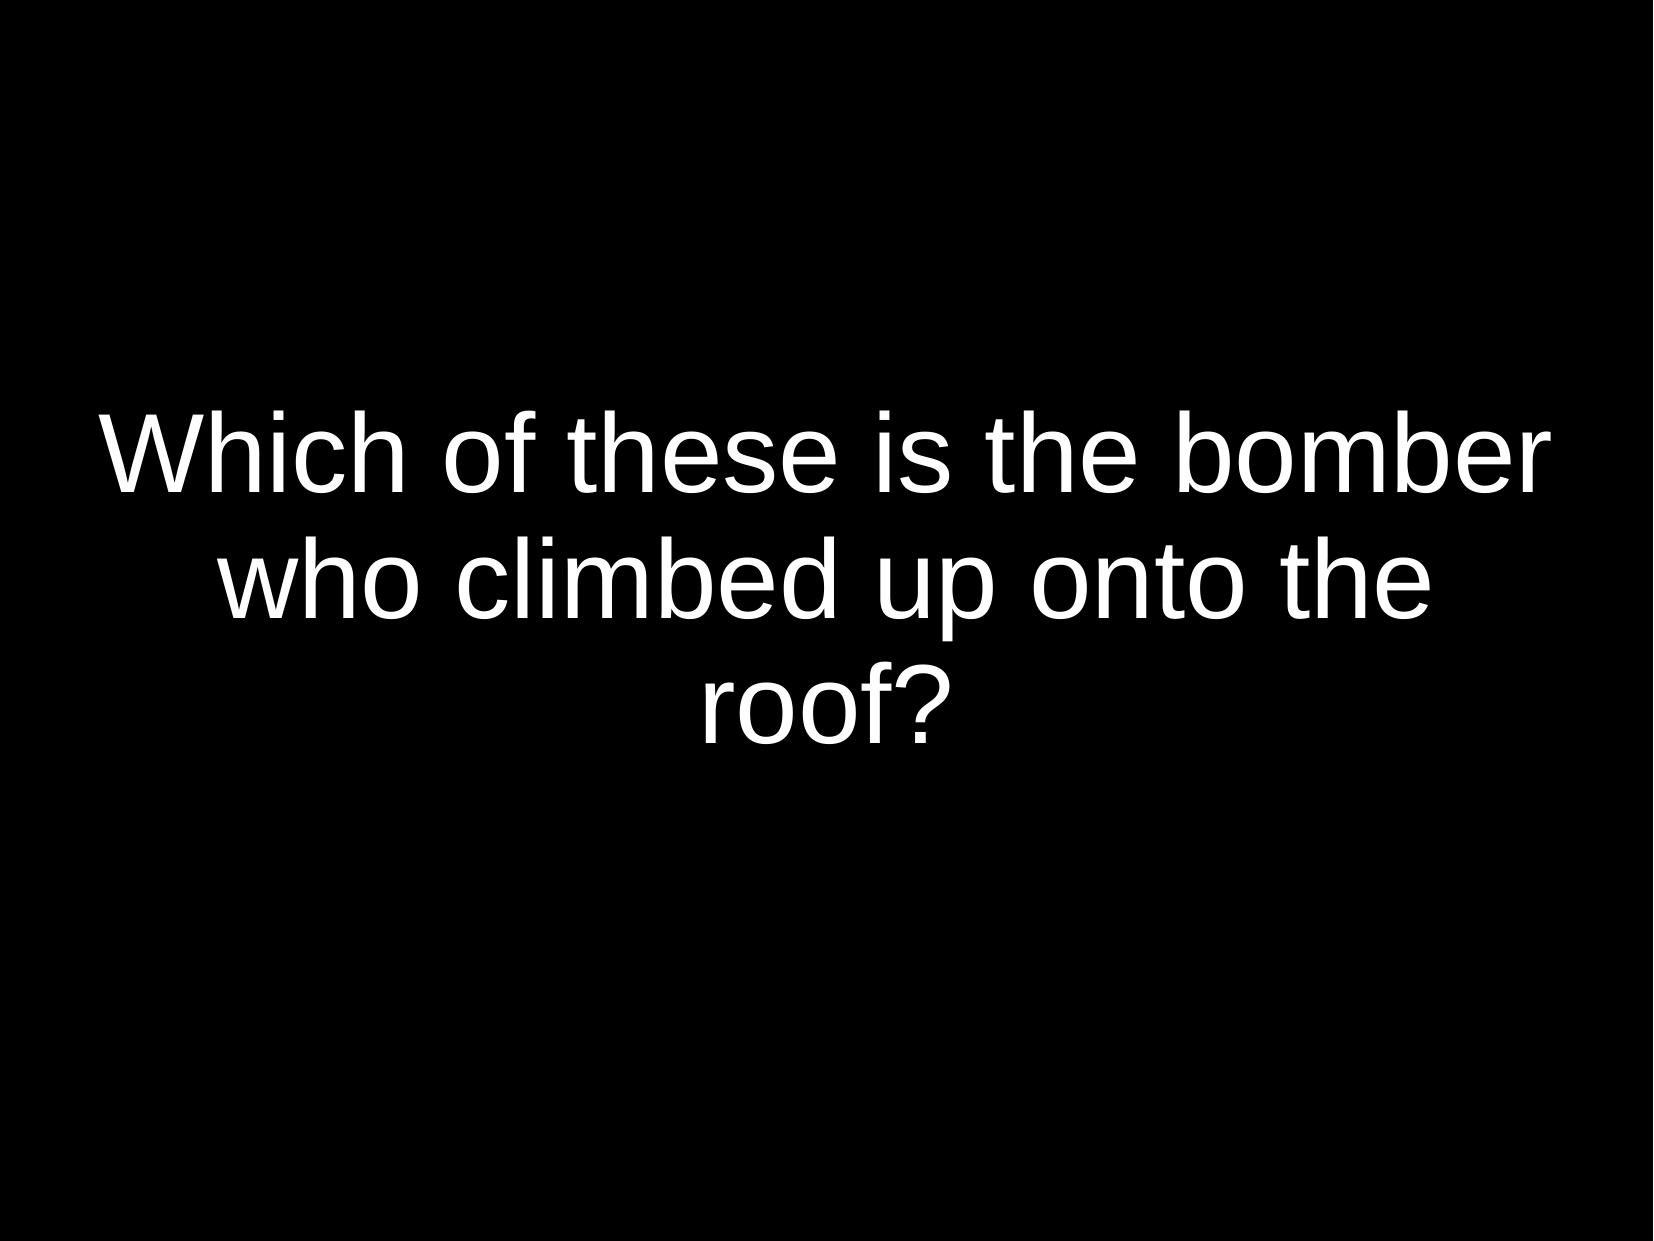

# Which of these is the bomber who climbed up onto the roof?